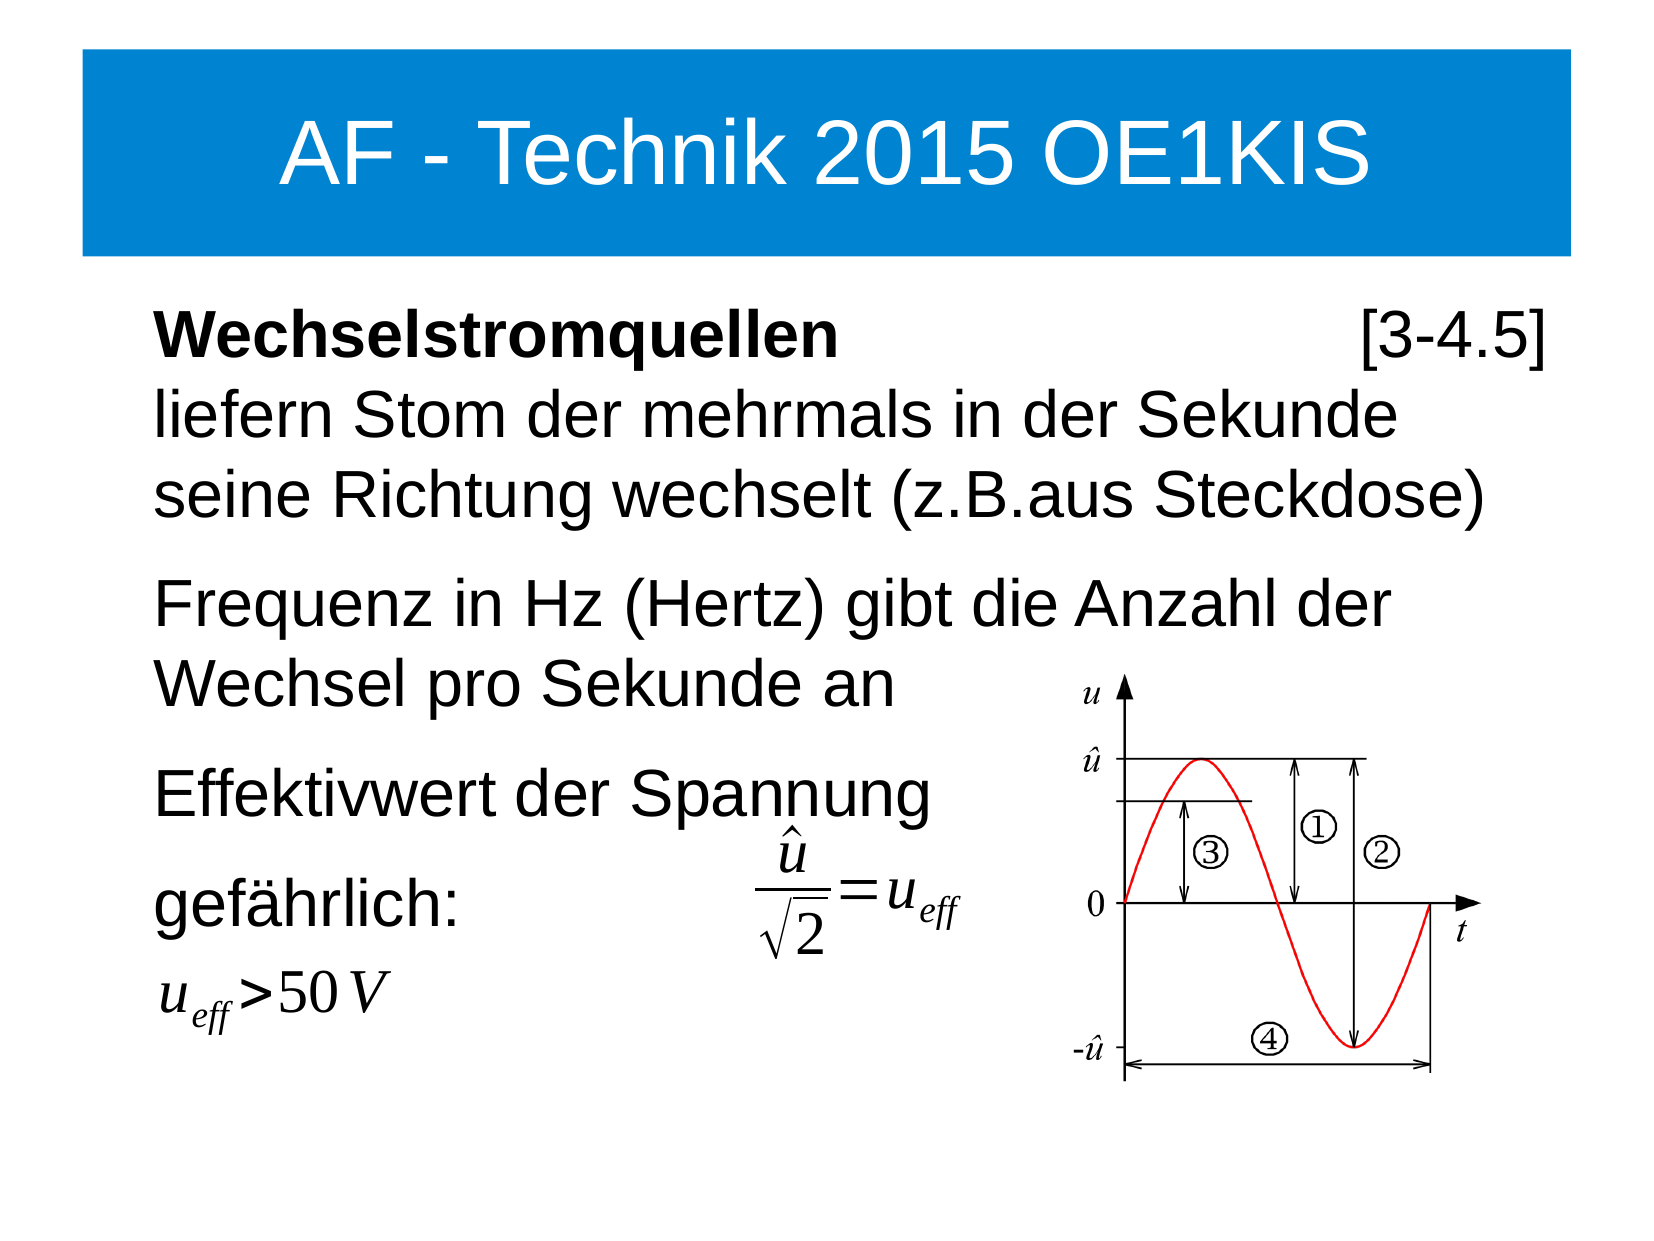

# AF - Technik 2015 OE1KIS
Wechselstromquellen [3-4.5]
liefern Stom der mehrmals in der Sekunde seine Richtung wechselt (z.B.aus Steckdose)
Frequenz in Hz (Hertz) gibt die Anzahl der Wechsel pro Sekunde an
Effektivwert der Spannung
gefährlich: